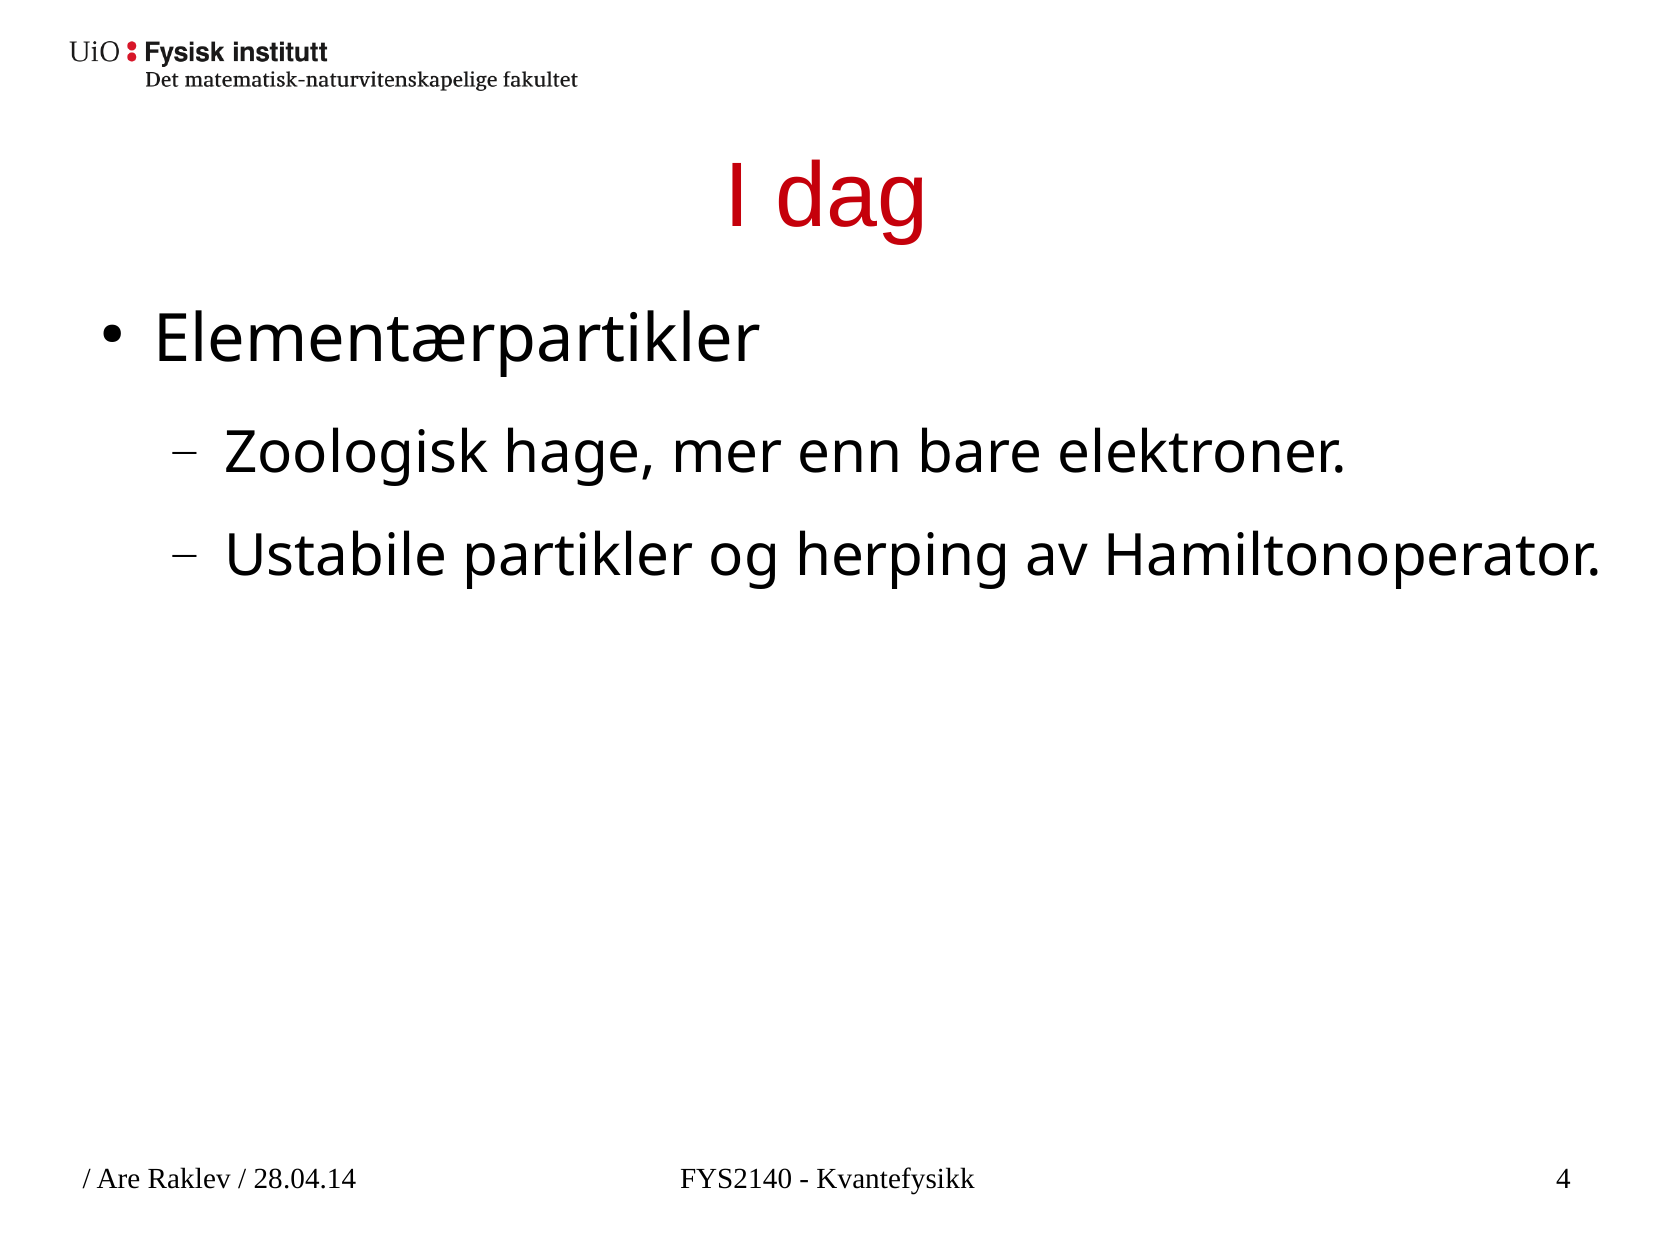

# I dag
Elementærpartikler
Zoologisk hage, mer enn bare elektroner.
Ustabile partikler og herping av Hamiltonoperator.
/ Are Raklev / 28.04.14
FYS2140 - Kvantefysikk
4